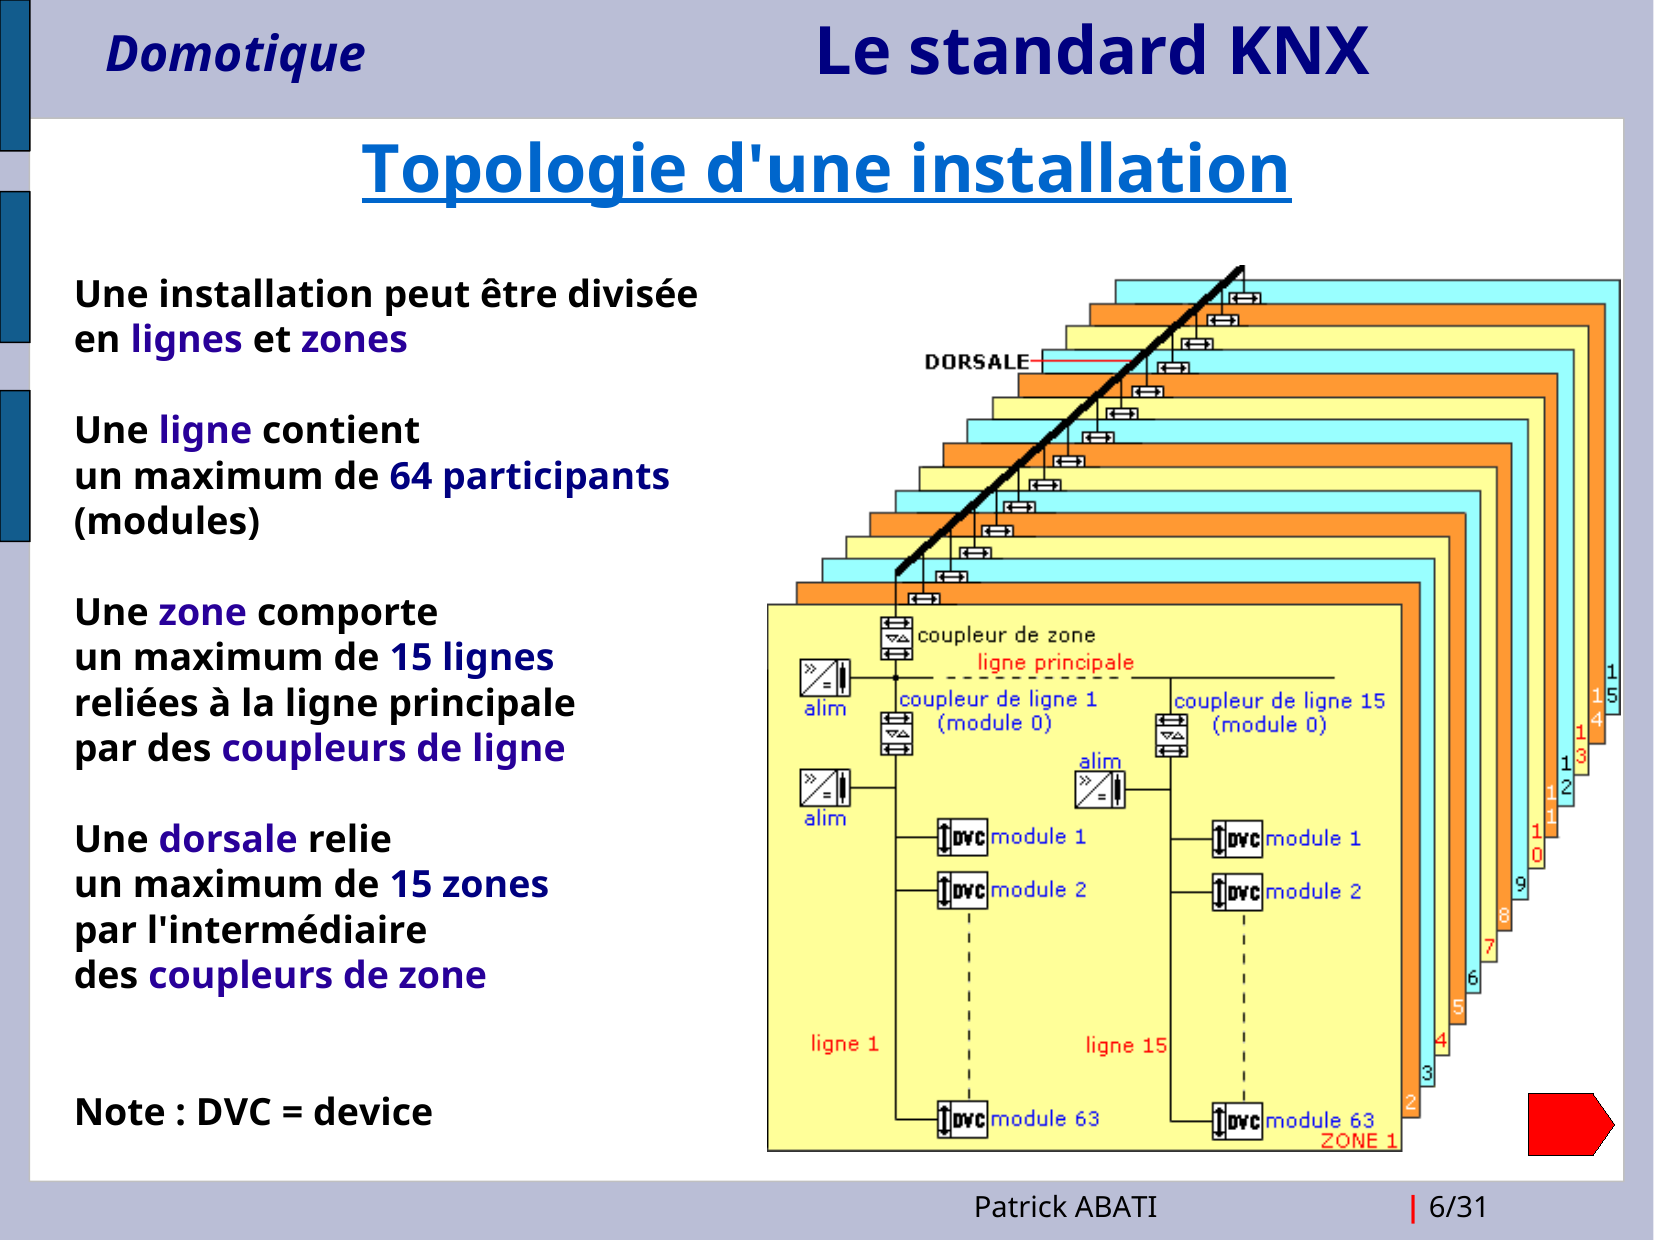

Topologie d'une installation
Une installation peut être divisée
en lignes et zones
Une ligne contient
un maximum de 64 participants
(modules)
Une zone comporte
un maximum de 15 lignes
reliées à la ligne principale
par des coupleurs de ligne
Une dorsale relie
un maximum de 15 zones
par l'intermédiaire
des coupleurs de zone
Note : DVC = device